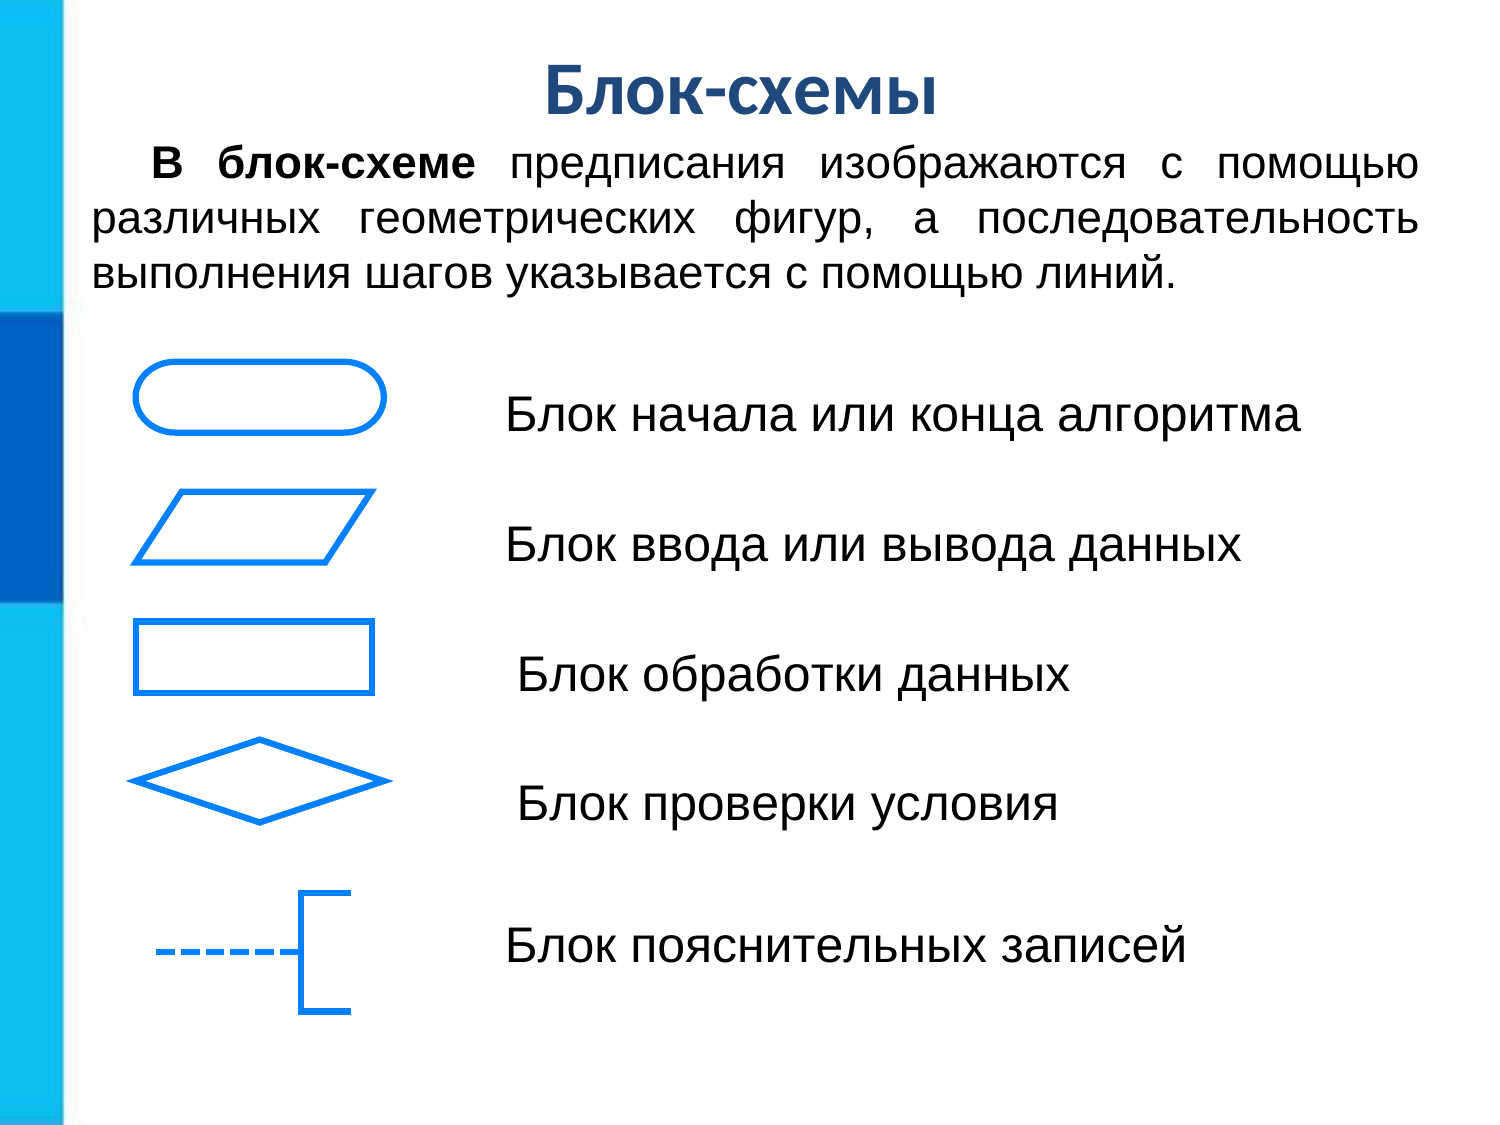

Блок-схемы
В блок-схеме предписания изображаются с помощью различных геометрических фигур, а последовательность выполнения шагов указывается с помощью линий.
Блок начала или конца алгоритма
Блок ввода или вывода данных
Блок обработки данных
Блок проверки условия
Блок пояснительных записей